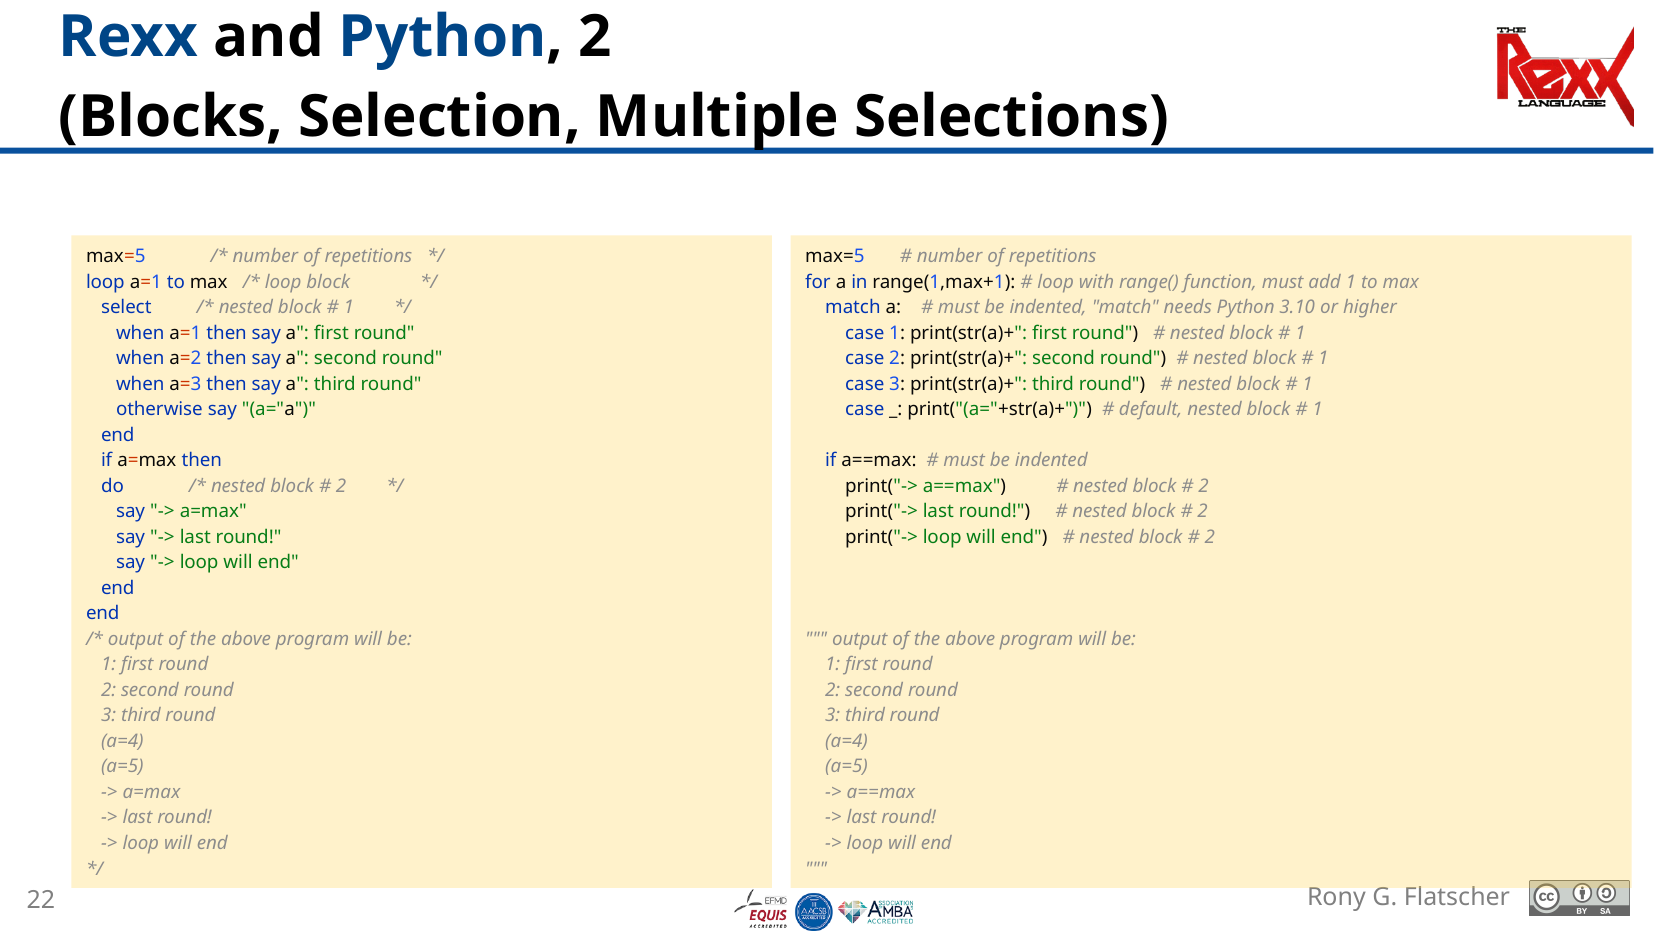

# Rexx and Python, 2 (Blocks, Selection, Multiple Selections)
max=5 /* number of repetitions */
loop a=1 to max /* loop block */
 select /* nested block # 1 */
 when a=1 then say a": first round"
 when a=2 then say a": second round"
 when a=3 then say a": third round"
 otherwise say "(a="a")"
 end
 if a=max then
 do /* nested block # 2 */
 say "-> a=max"
 say "-> last round!"
 say "-> loop will end"
 end
end
/* output of the above program will be:
 1: first round
 2: second round
 3: third round
 (a=4)
 (a=5)
 -> a=max
 -> last round!
 -> loop will end
*/
max=5 # number of repetitions
for a in range(1,max+1): # loop with range() function, must add 1 to max
 match a: # must be indented, "match" needs Python 3.10 or higher
 case 1: print(str(a)+": first round") # nested block # 1
 case 2: print(str(a)+": second round") # nested block # 1
 case 3: print(str(a)+": third round") # nested block # 1
 case _: print("(a="+str(a)+")") # default, nested block # 1
 if a==max: # must be indented
 print("-> a==max") # nested block # 2
 print("-> last round!") # nested block # 2
 print("-> loop will end") # nested block # 2
""" output of the above program will be:
 1: first round
 2: second round
 3: third round
 (a=4)
 (a=5)
 -> a==max
 -> last round!
 -> loop will end
"""